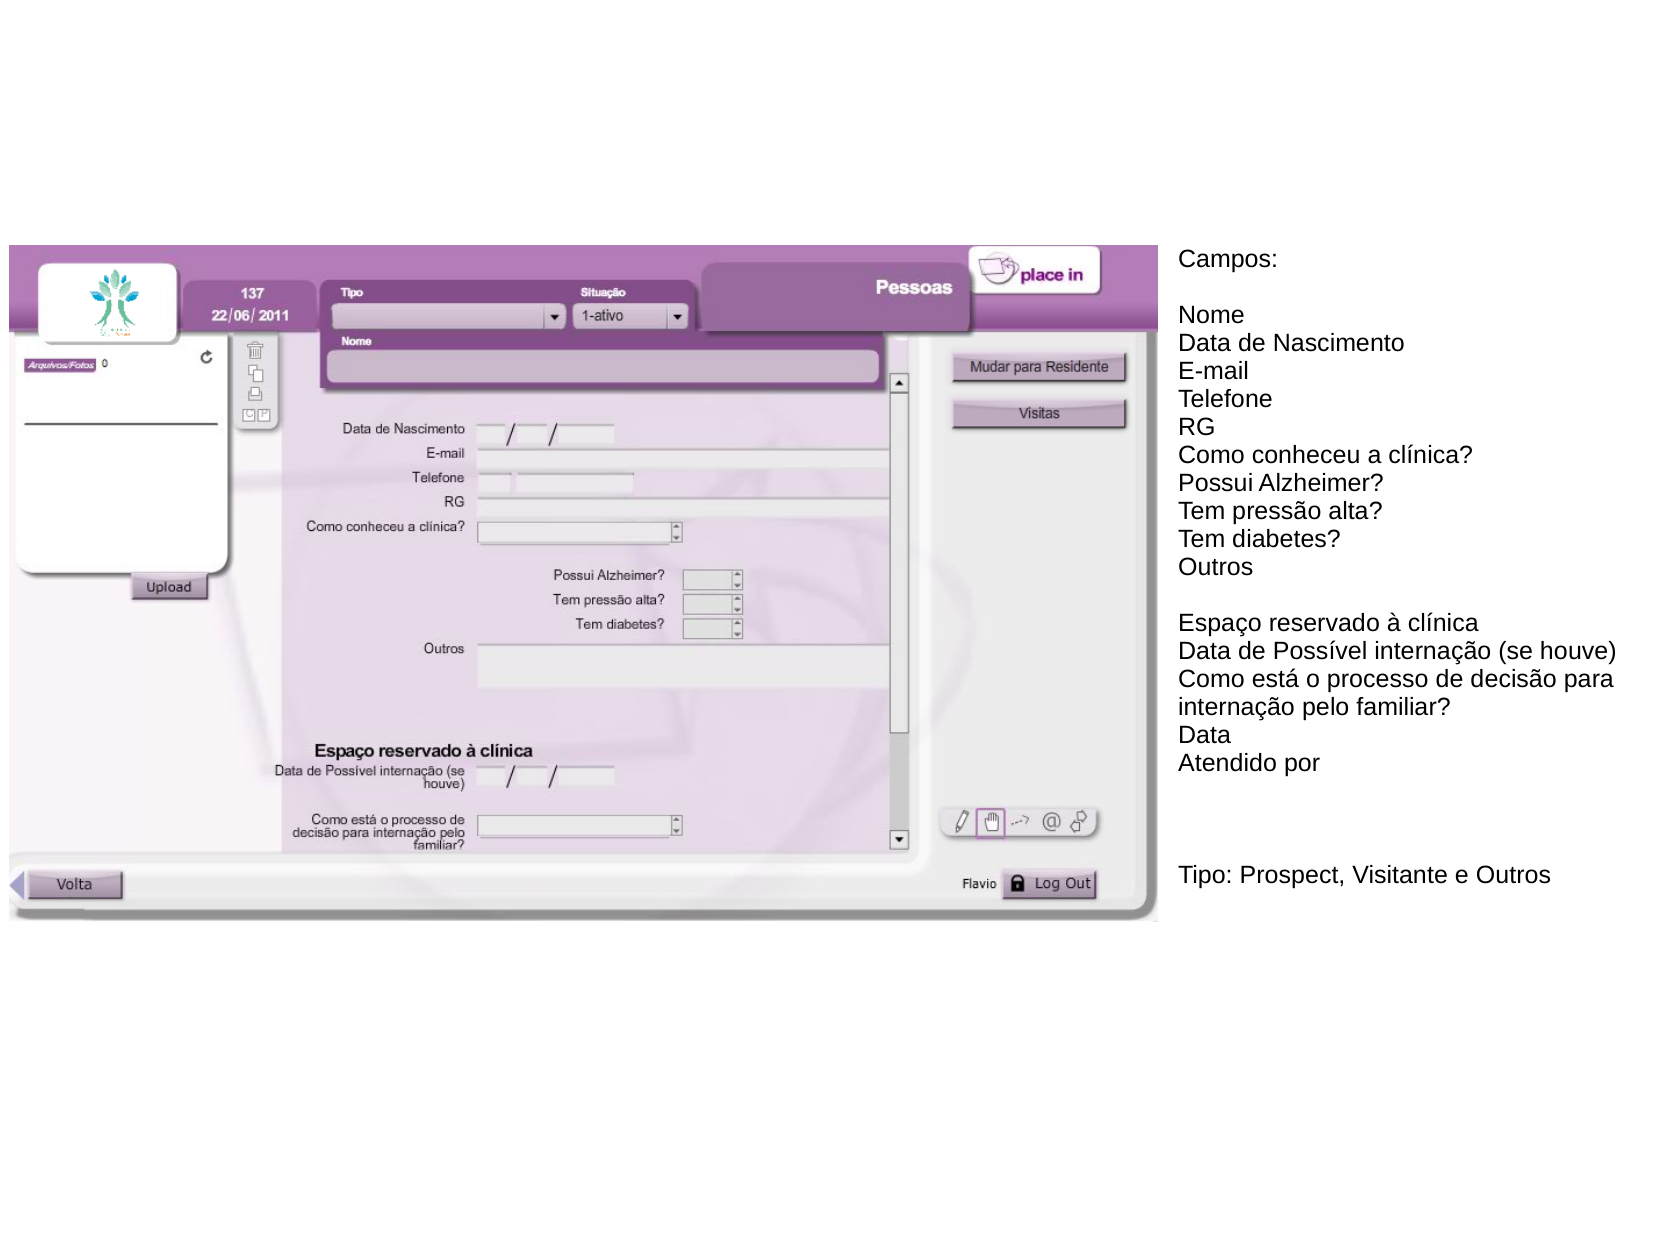

Campos:
Nome
Data de Nascimento
E-mail
Telefone
RG
Como conheceu a clínica?
Possui Alzheimer?
Tem pressão alta?
Tem diabetes?
Outros
Espaço reservado à clínica
Data de Possível internação (se houve)
Como está o processo de decisão para internação pelo familiar?
Data
Atendido por
Tipo: Prospect, Visitante e Outros